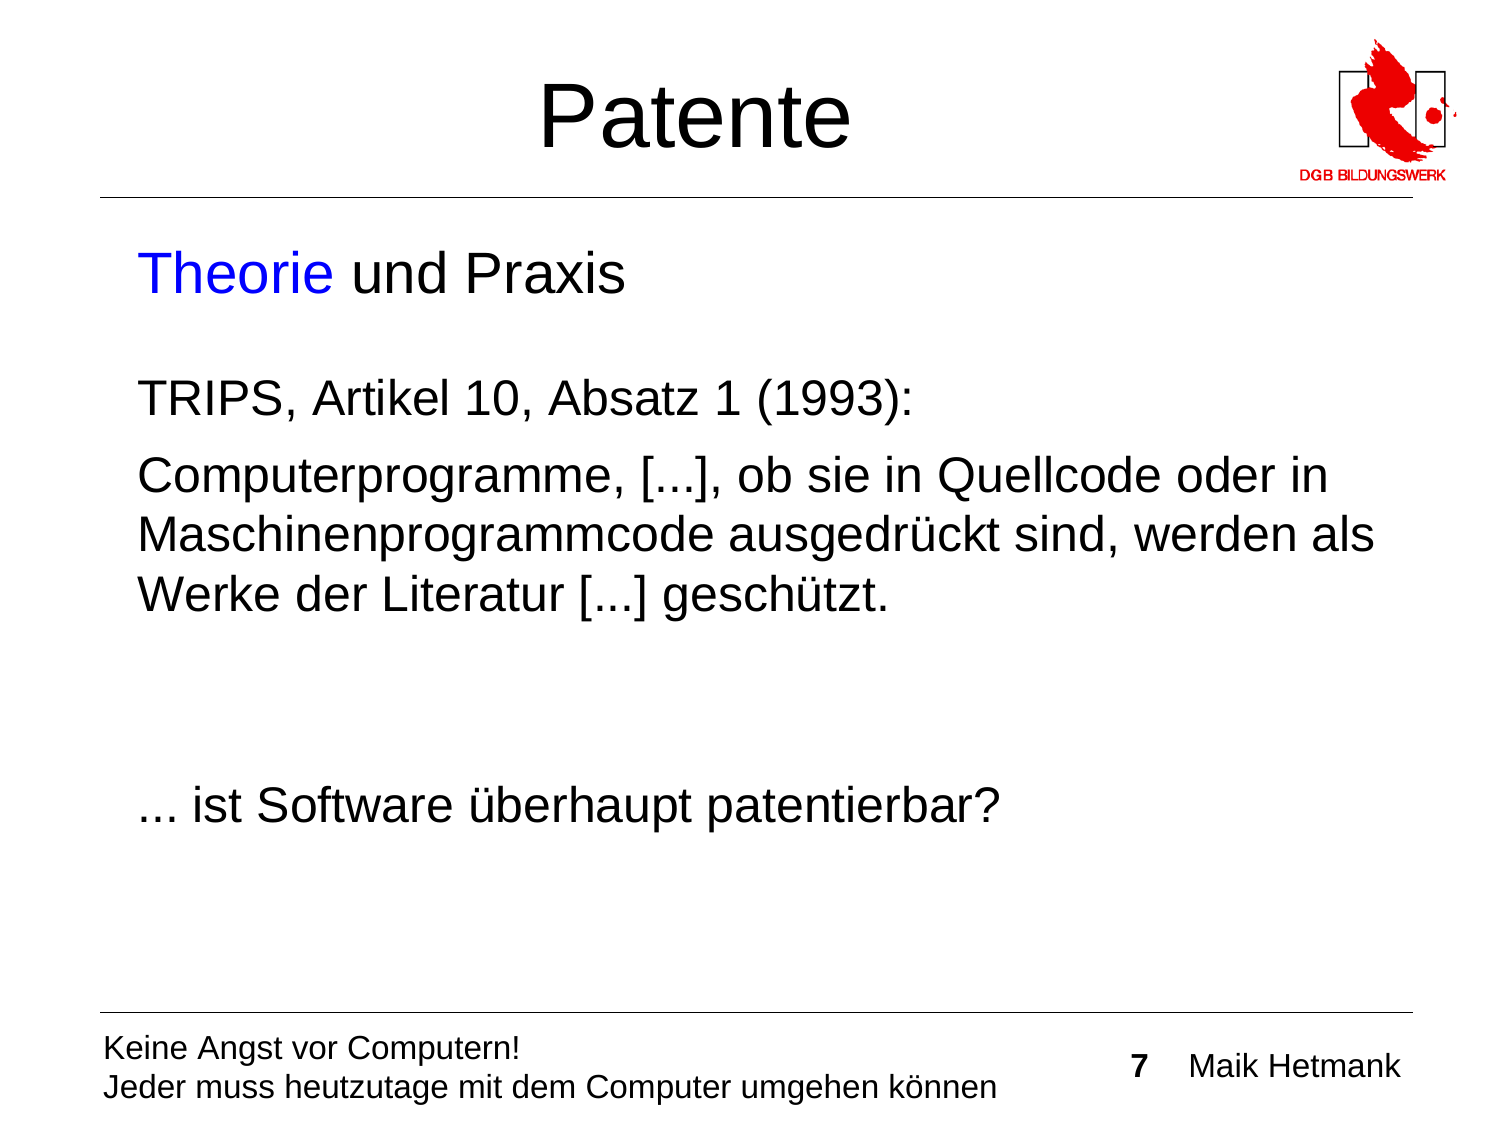

# Patente
Theorie und Praxis
TRIPS, Artikel 10, Absatz 1 (1993):
Computerprogramme, [...], ob sie in Quellcode oder in Maschinenprogrammcode ausgedrückt sind, werden als Werke der Literatur [...] geschützt.
... ist Software überhaupt patentierbar?